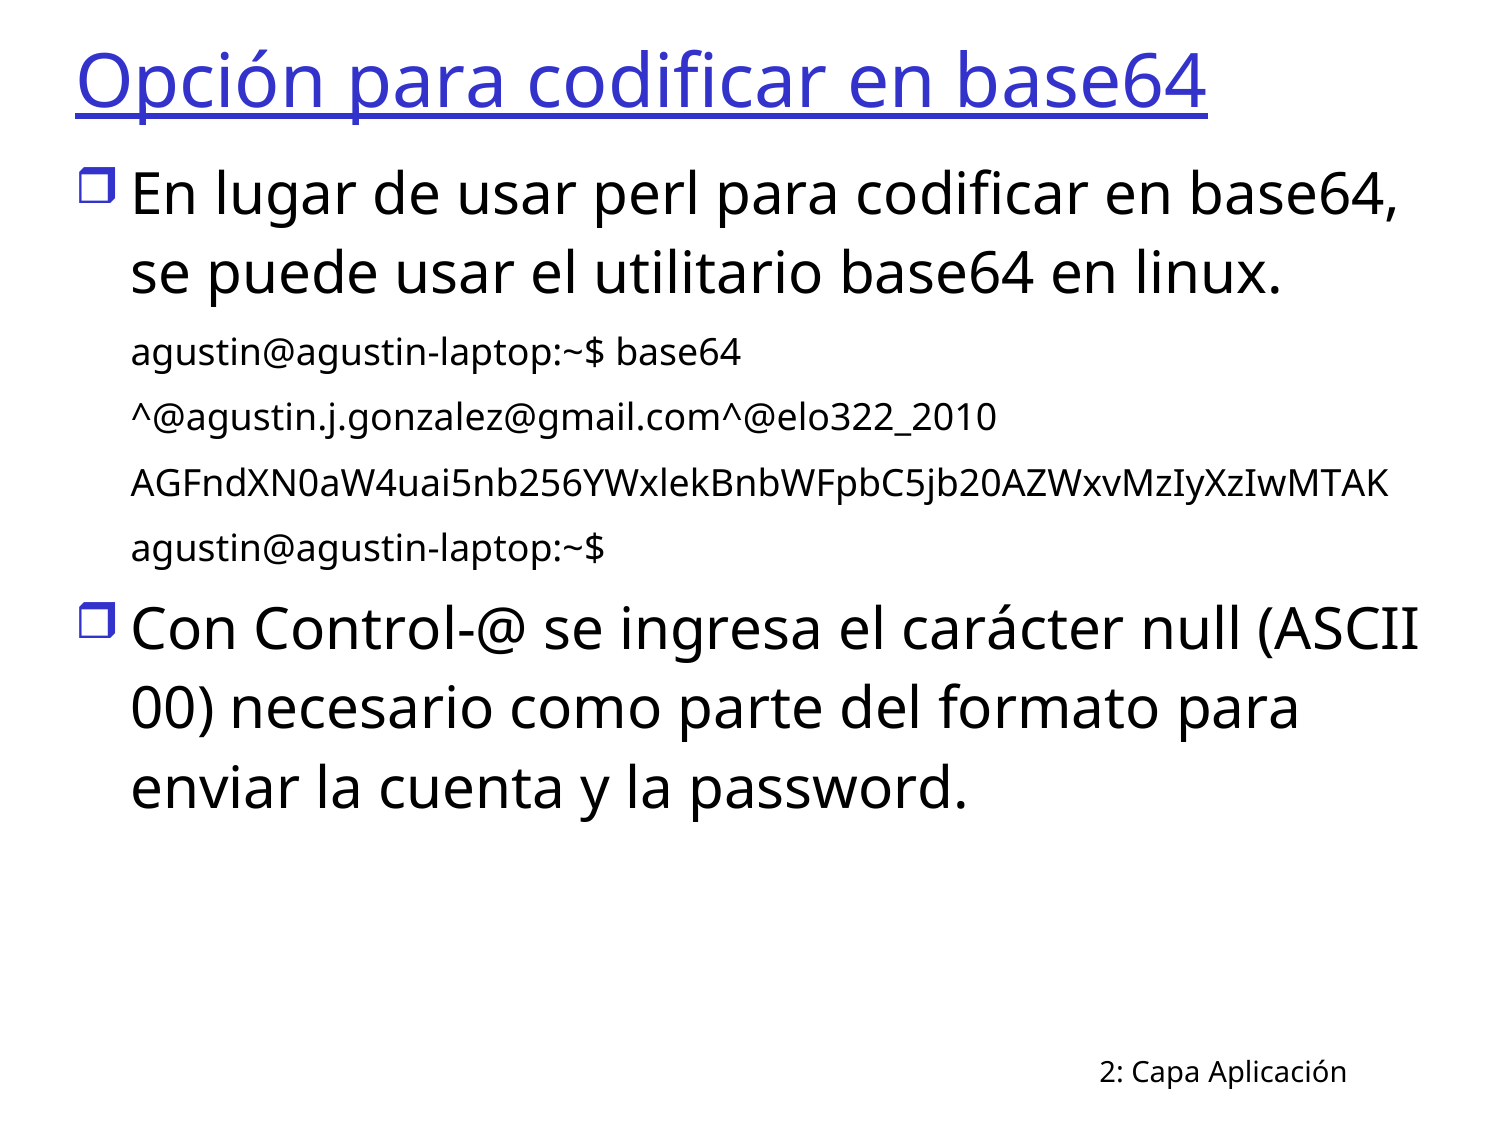

# Opción para codificar en base64
En lugar de usar perl para codificar en base64, se puede usar el utilitario base64 en linux.
agustin@agustin-laptop:~$ base64
^@agustin.j.gonzalez@gmail.com^@elo322_2010
AGFndXN0aW4uai5nb256YWxlekBnbWFpbC5jb20AZWxvMzIyXzIwMTAK
agustin@agustin-laptop:~$
Con Control-@ se ingresa el carácter null (ASCII 00) necesario como parte del formato para enviar la cuenta y la password.